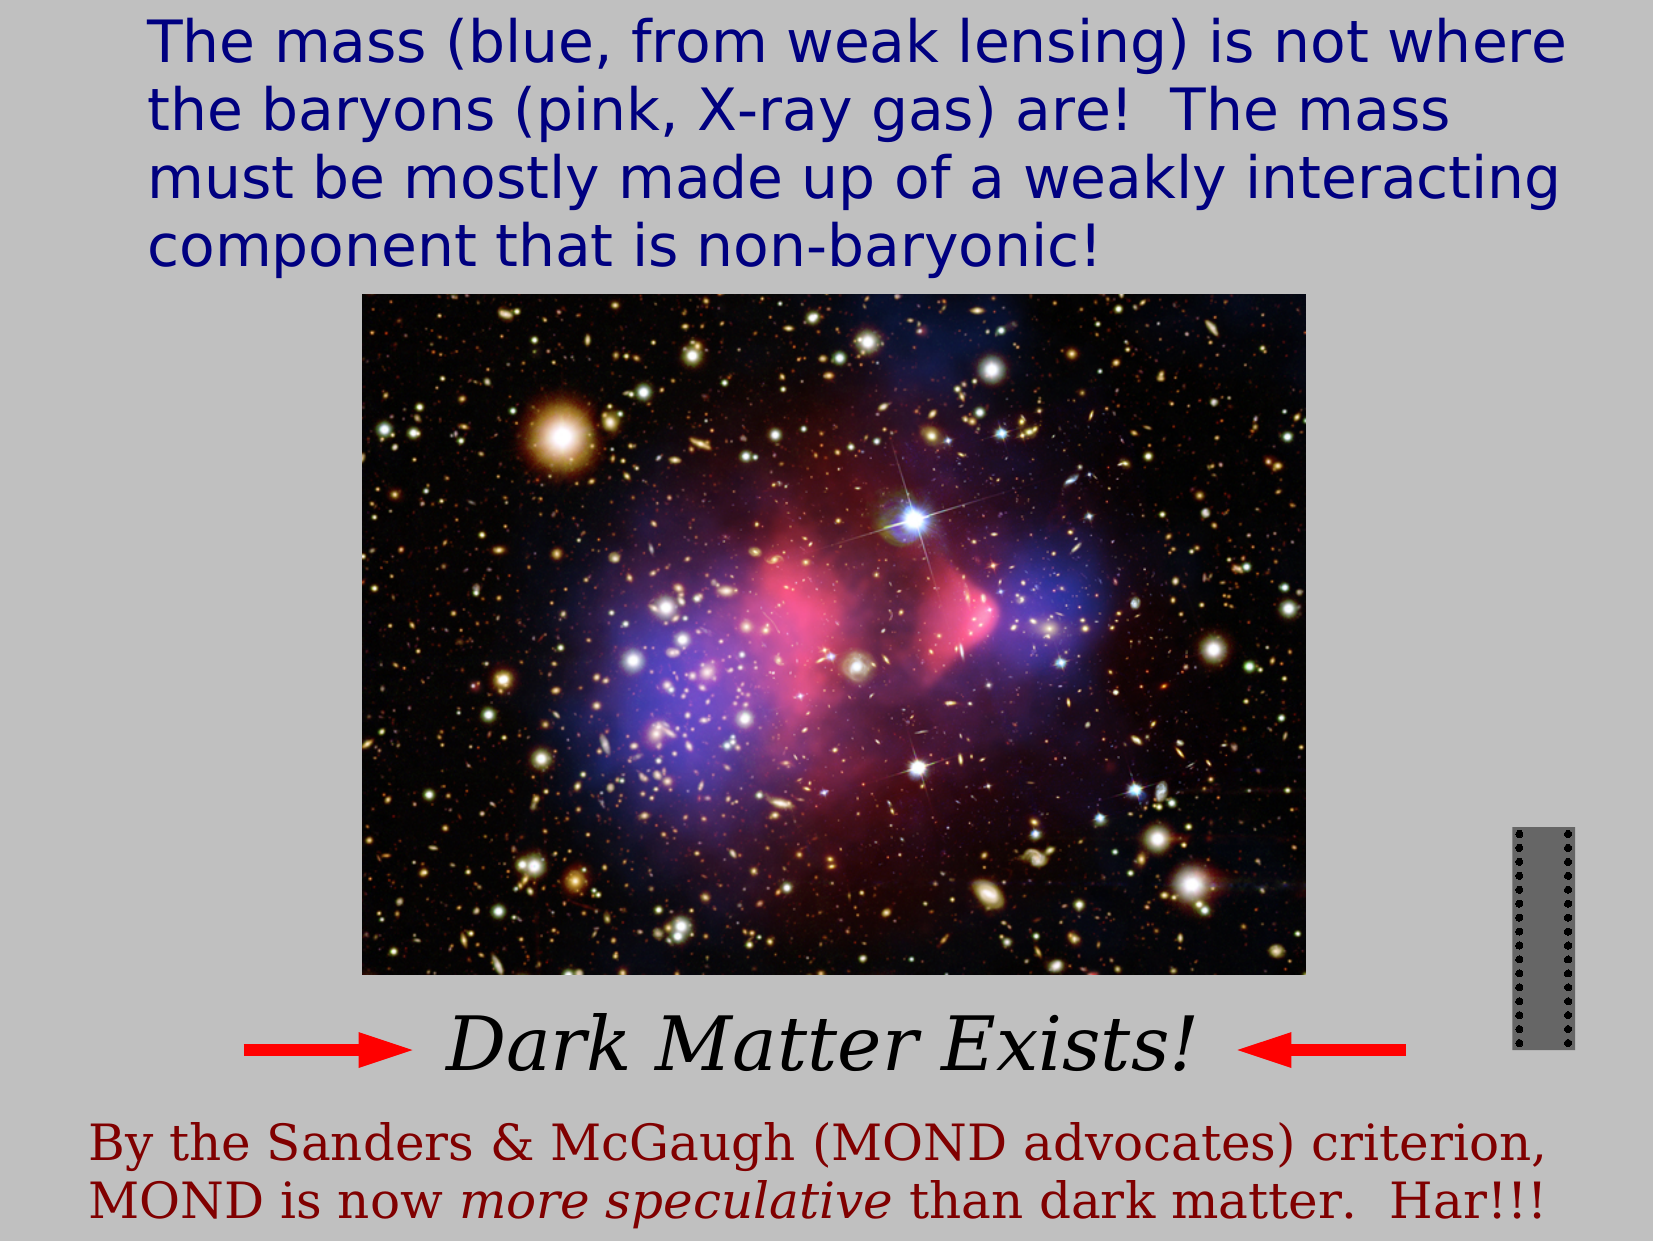

The mass (blue, from weak lensing) is not where
the baryons (pink, X-ray gas) are! The mass must be mostly made up of a weakly interacting component that is non-baryonic!
Dark Matter Exists!
By the Sanders & McGaugh (MOND advocates) criterion, MOND is now more speculative than dark matter. Har!!!